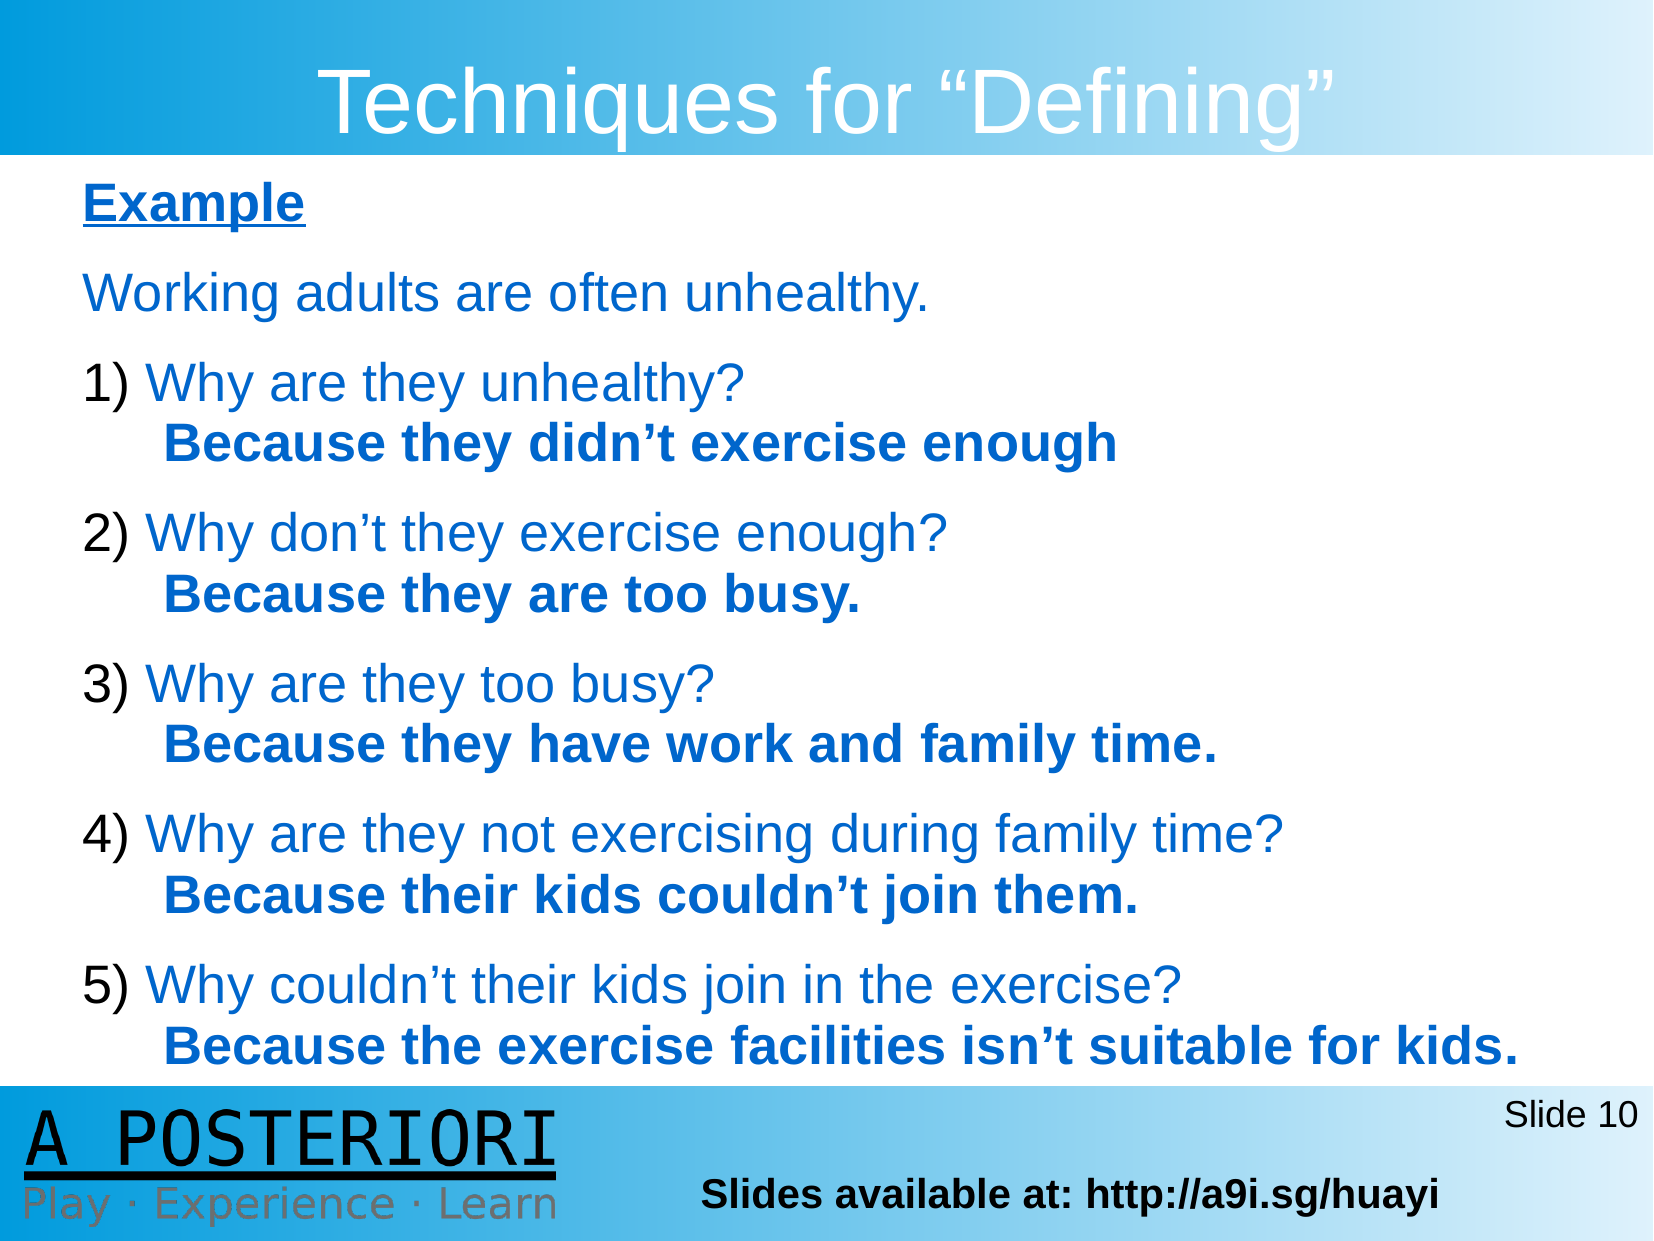

# Techniques for “Defining”
Example
Working adults are often unhealthy.
 Why are they unhealthy?
 Because they didn’t exercise enough
 Why don’t they exercise enough?
 Because they are too busy.
 Why are they too busy?
 Because they have work and family time.
 Why are they not exercising during family time?
 Because their kids couldn’t join them.
 Why couldn’t their kids join in the exercise?
 Because the exercise facilities isn’t suitable for kids.